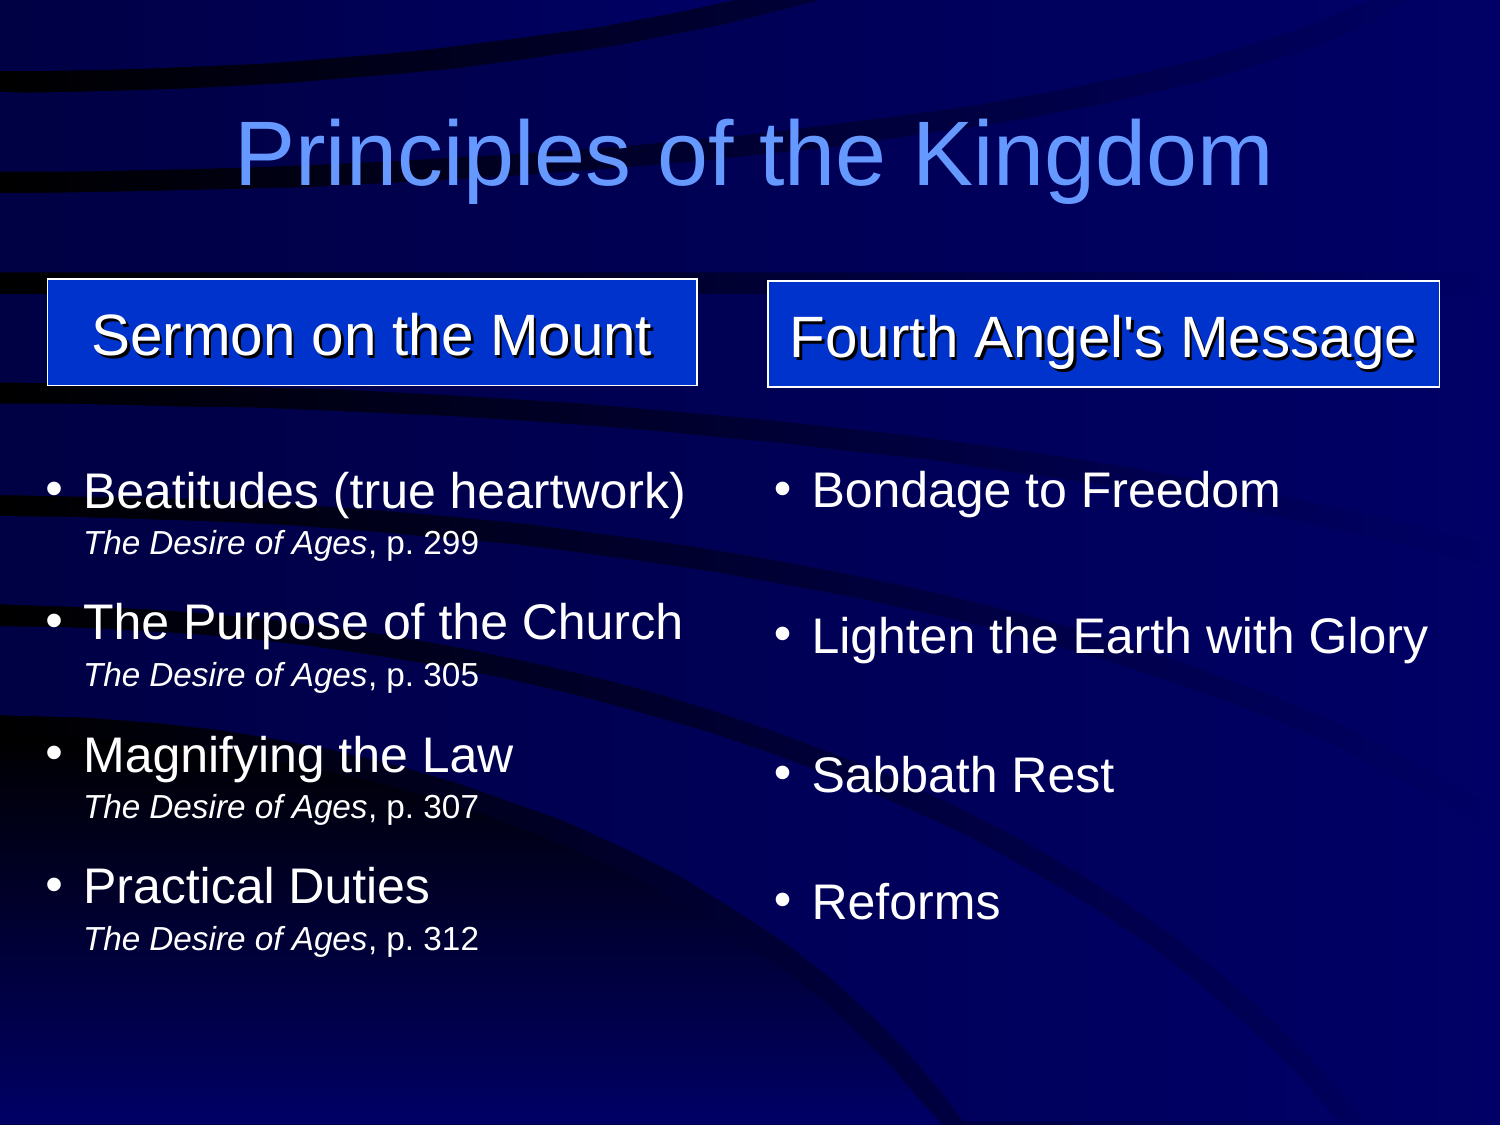

# Principles of the Kingdom
Sermon on the Mount
Fourth Angel's Message
Beatitudes (true heartwork)
	The Desire of Ages, p. 299
The Purpose of the Church
	The Desire of Ages, p. 305
Magnifying the Law
	The Desire of Ages, p. 307
Practical Duties
	The Desire of Ages, p. 312
Bondage to Freedom
Lighten the Earth with Glory
Sabbath Rest
Reforms